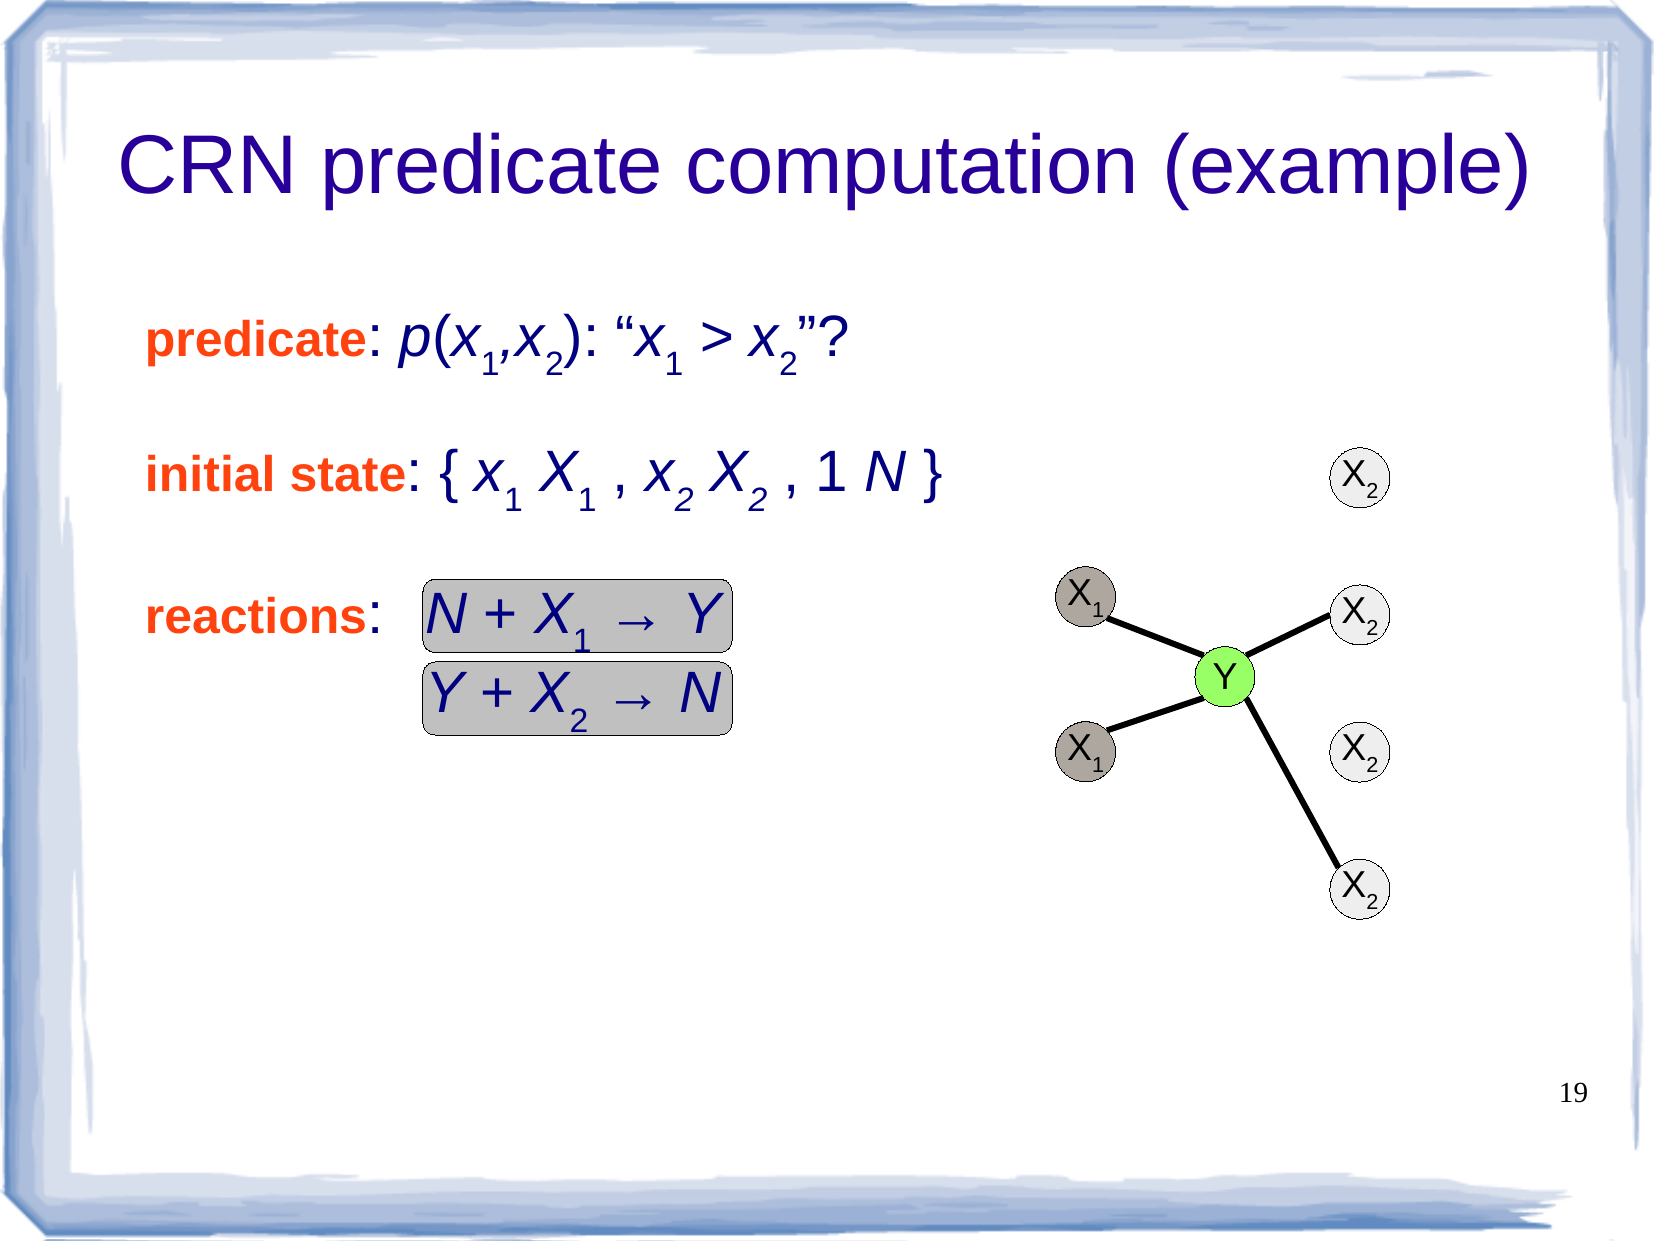

# CRN predicate computation (example)
predicate: p(x1,x2): “x1 > x2”?
initial state: { x1 X1 , x2 X2 , 1 N }
X2
X1
reactions:
N + X1 → Y
Y + X2 → N
X2
N
Y
X1
X2
X2
19